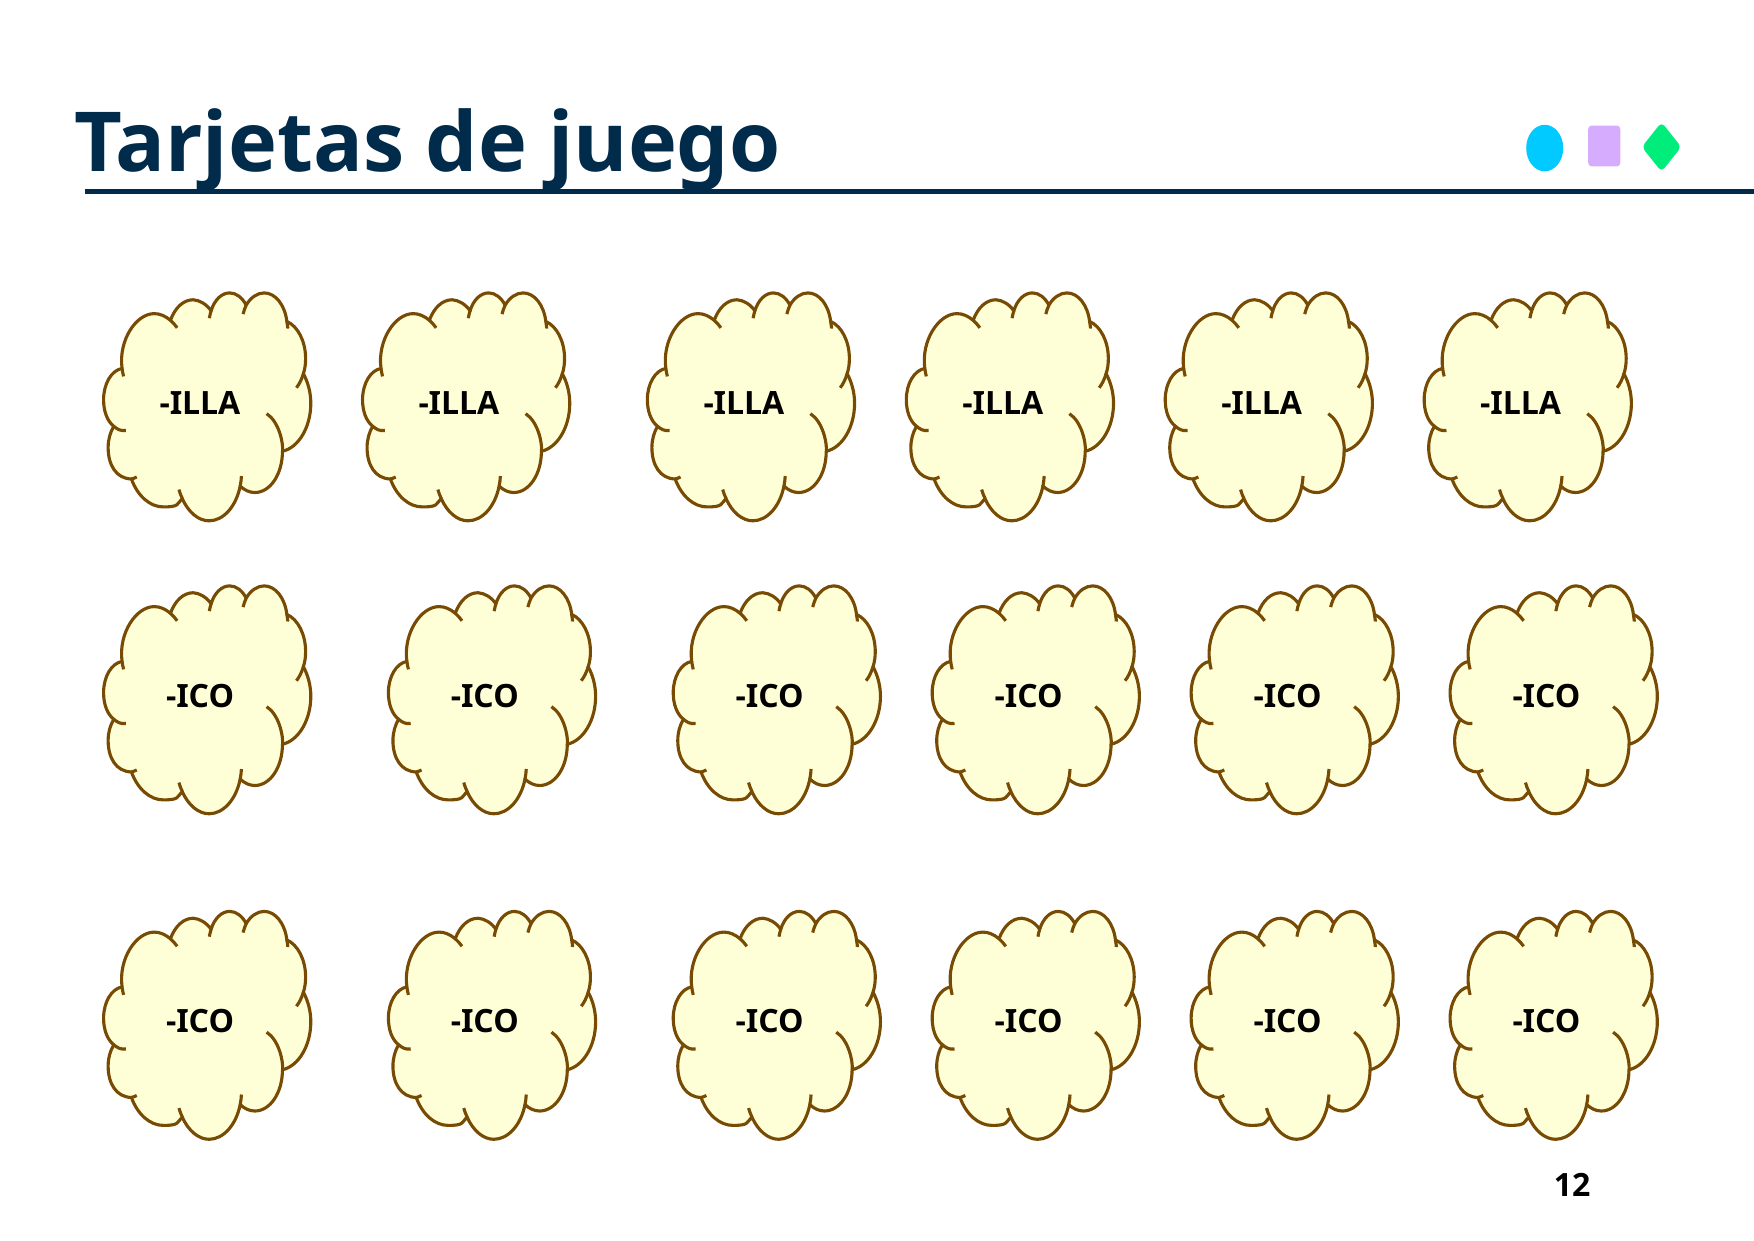

# Tarjetas de juego
-ILLA
-ILLA
-ILLA
-ILLA
-ILLA
-ILLA
-ICO
-ICO
-ICO
-ICO
-ICO
-ICO
-ICO
-ICO
-ICO
-ICO
-ICO
-ICO